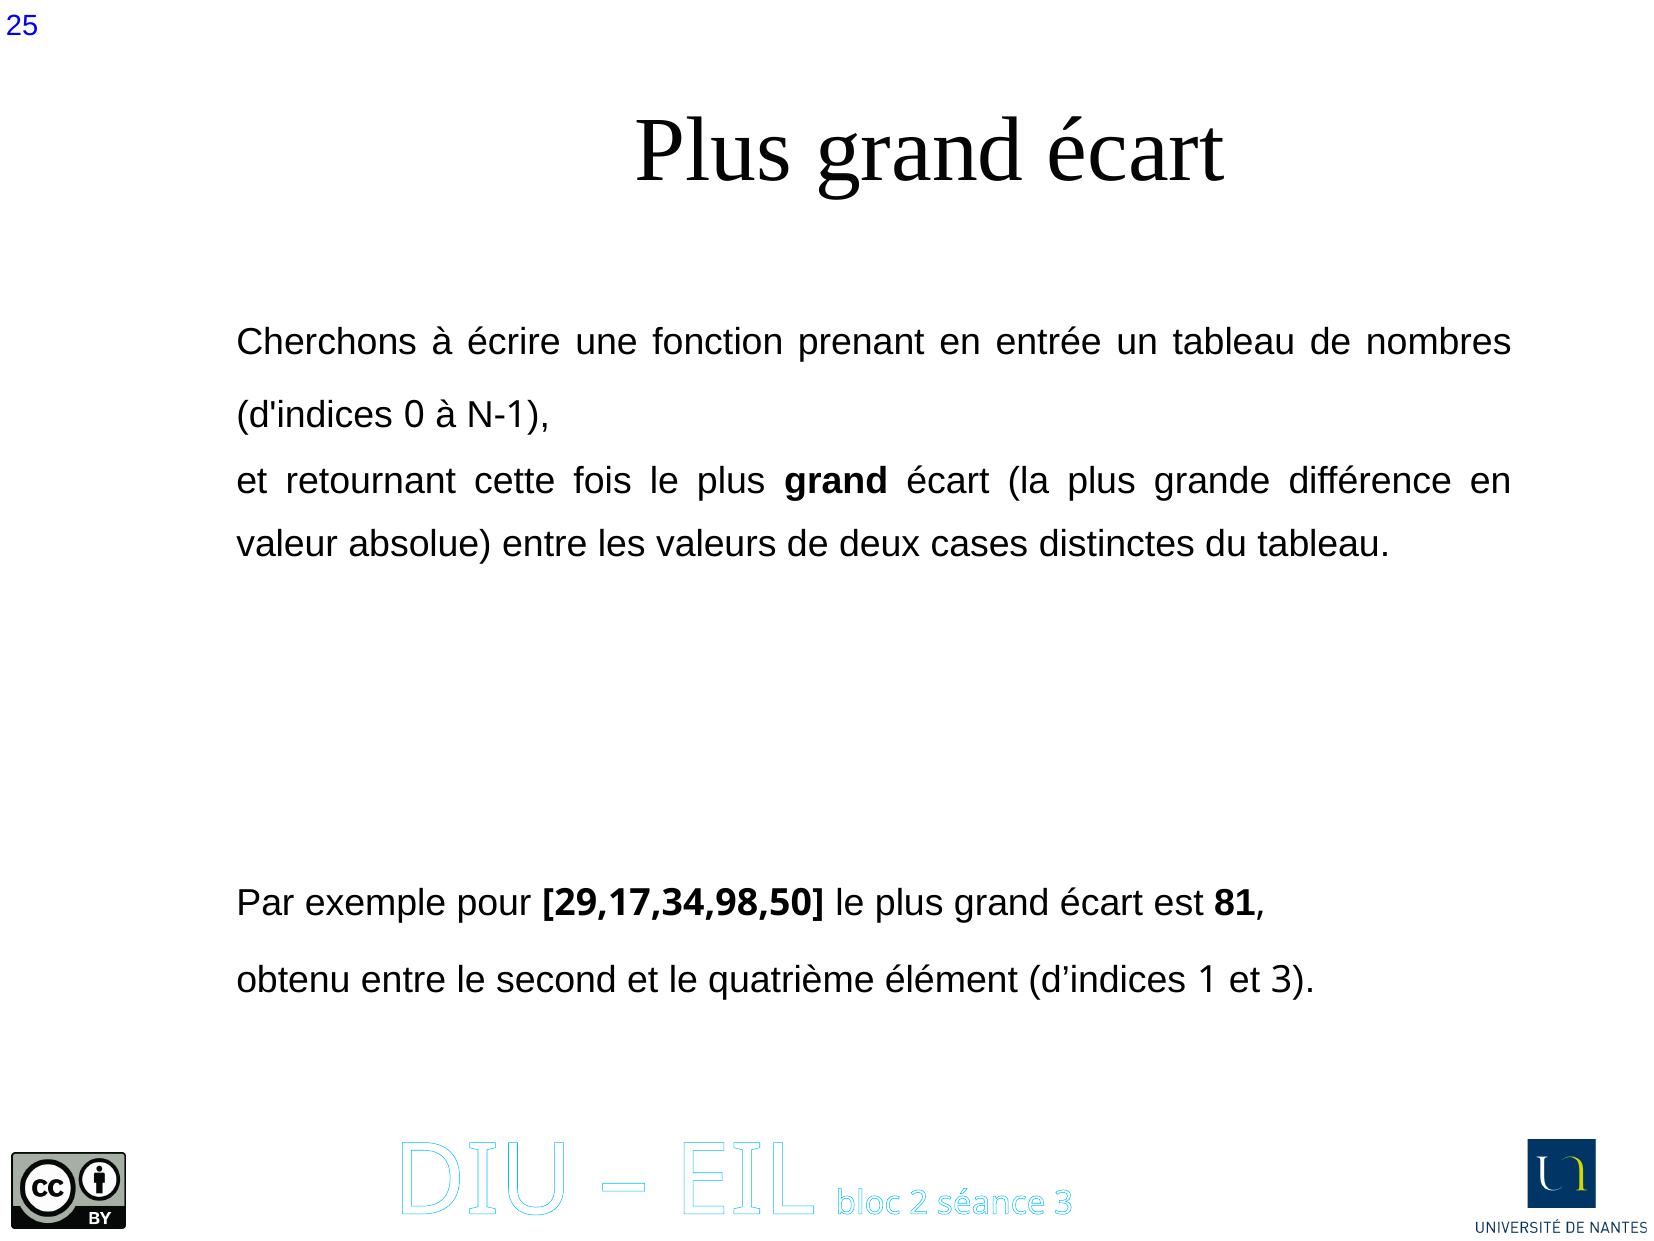

25
# Plus grand écart
Cherchons à écrire une fonction prenant en entrée un tableau de nombres (d'indices 0 à N-1),
et retournant cette fois le plus grand écart (la plus grande différence en valeur absolue) entre les valeurs de deux cases distinctes du tableau.
Par exemple pour [29,17,34,98,50] le plus grand écart est 81,
obtenu entre le second et le quatrième élément (d’indices 1 et 3).